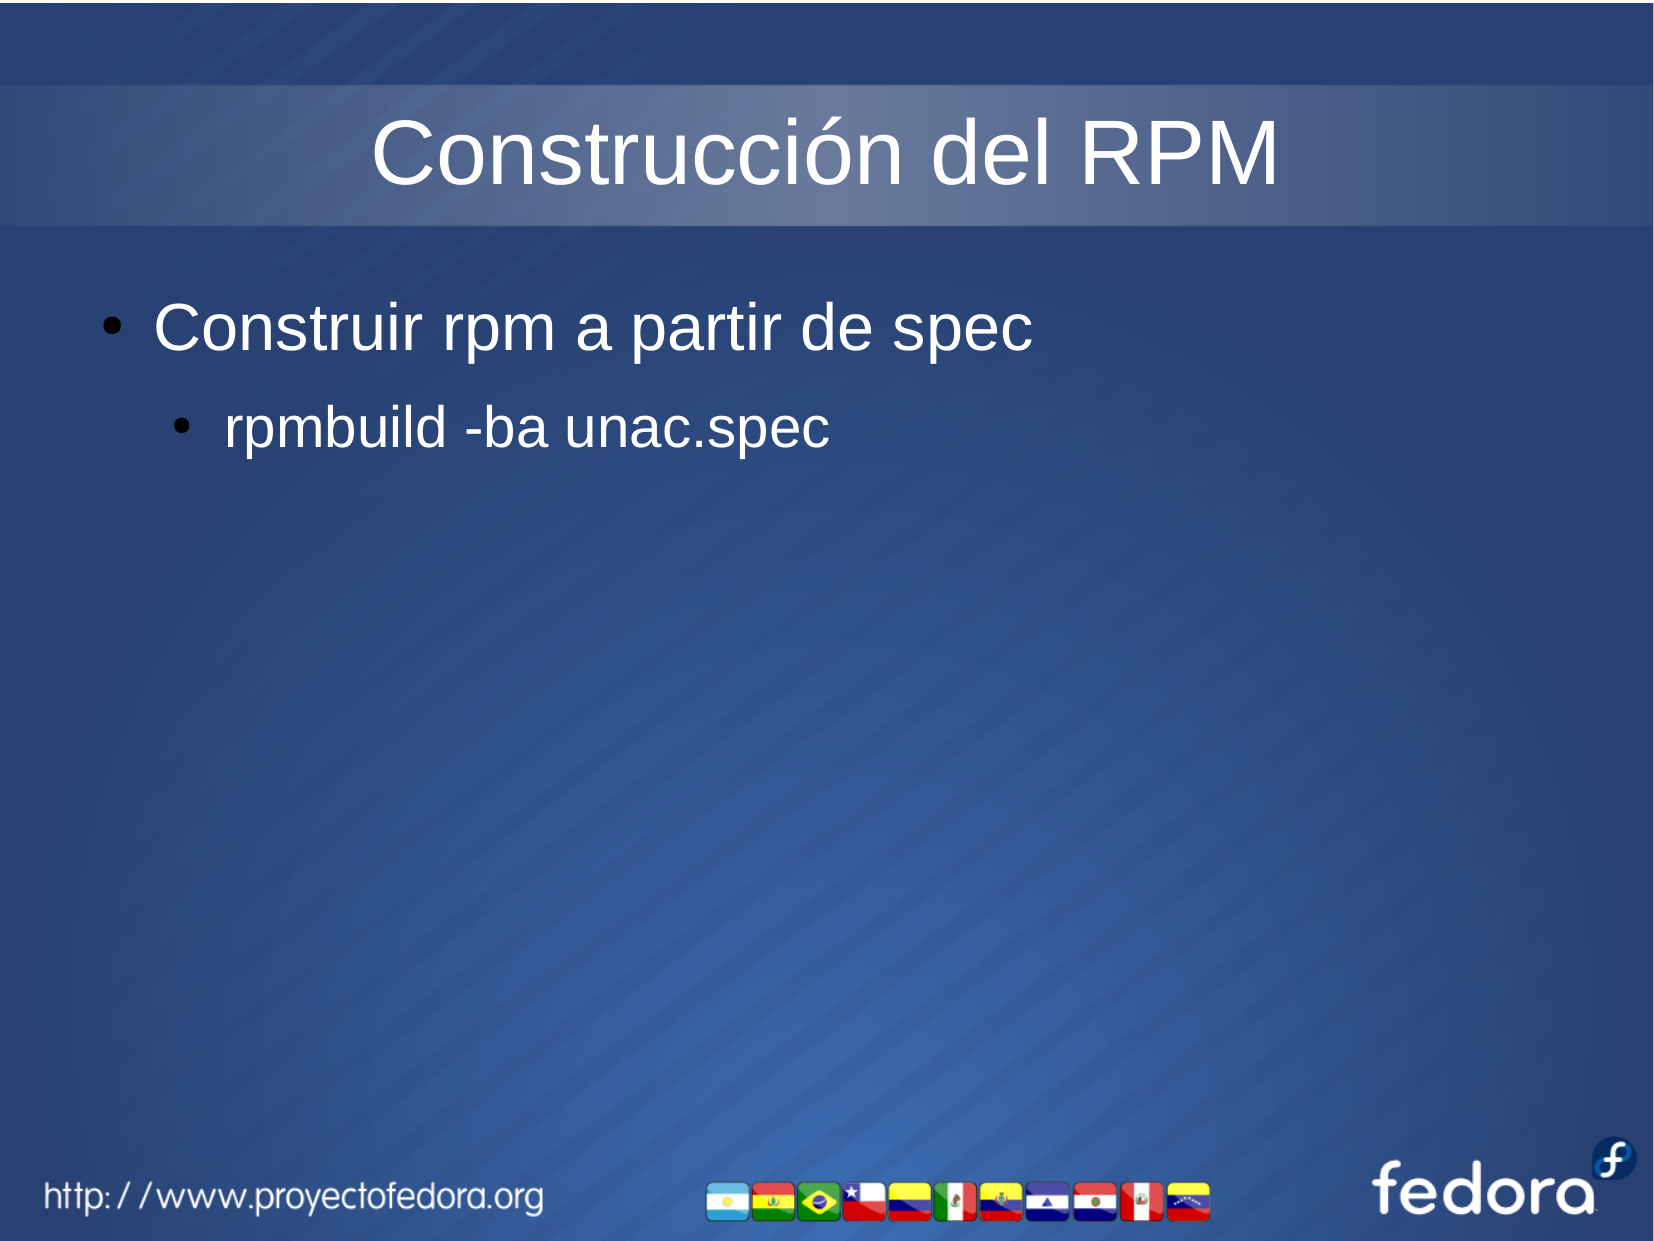

# Construcción del RPM
Construir rpm a partir de spec
rpmbuild -ba unac.spec